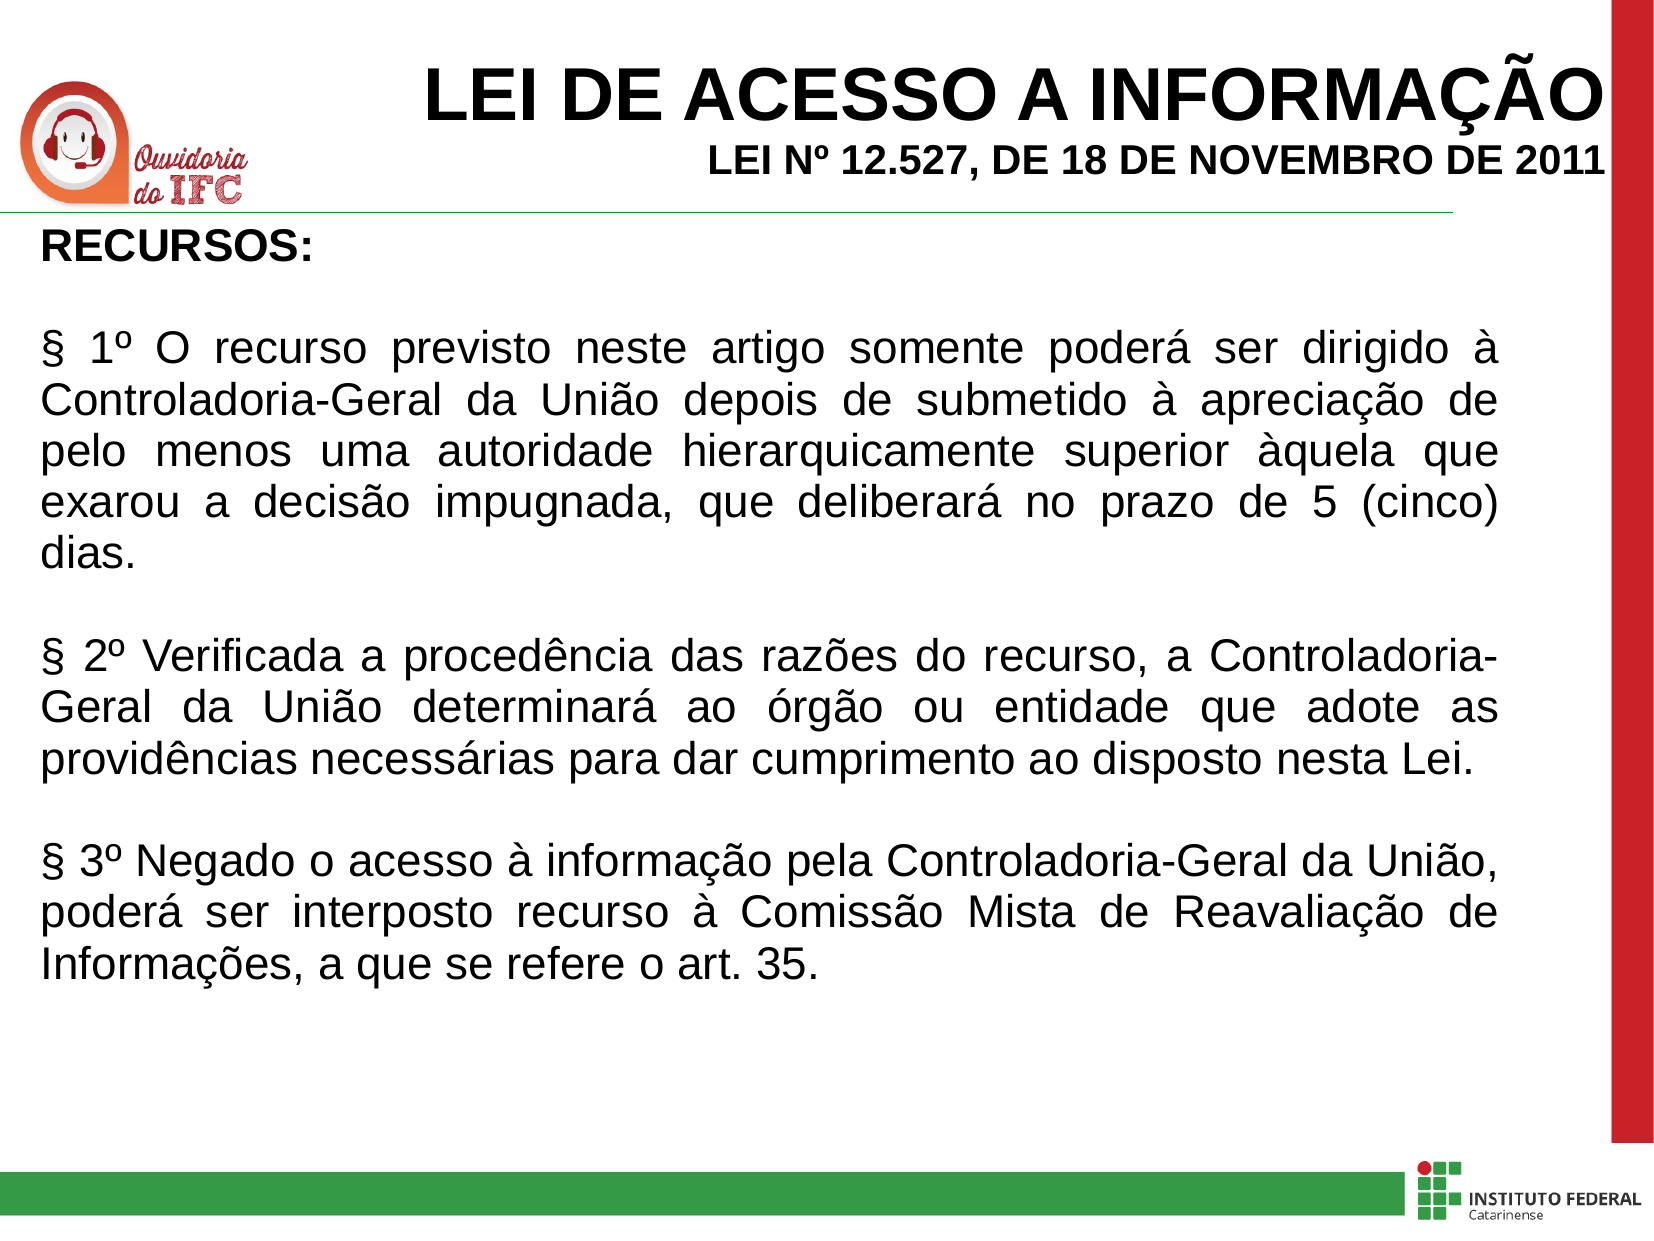

LEI DE ACESSO A INFORMAÇÃO
LEI Nº 12.527, DE 18 DE NOVEMBRO DE 2011
RECURSOS:
§ 1º O recurso previsto neste artigo somente poderá ser dirigido à Controladoria-Geral da União depois de submetido à apreciação de pelo menos uma autoridade hierarquicamente superior àquela que exarou a decisão impugnada, que deliberará no prazo de 5 (cinco) dias.
§ 2º Verificada a procedência das razões do recurso, a Controladoria-Geral da União determinará ao órgão ou entidade que adote as providências necessárias para dar cumprimento ao disposto nesta Lei.
§ 3º Negado o acesso à informação pela Controladoria-Geral da União, poderá ser interposto recurso à Comissão Mista de Reavaliação de Informações, a que se refere o art. 35.
#